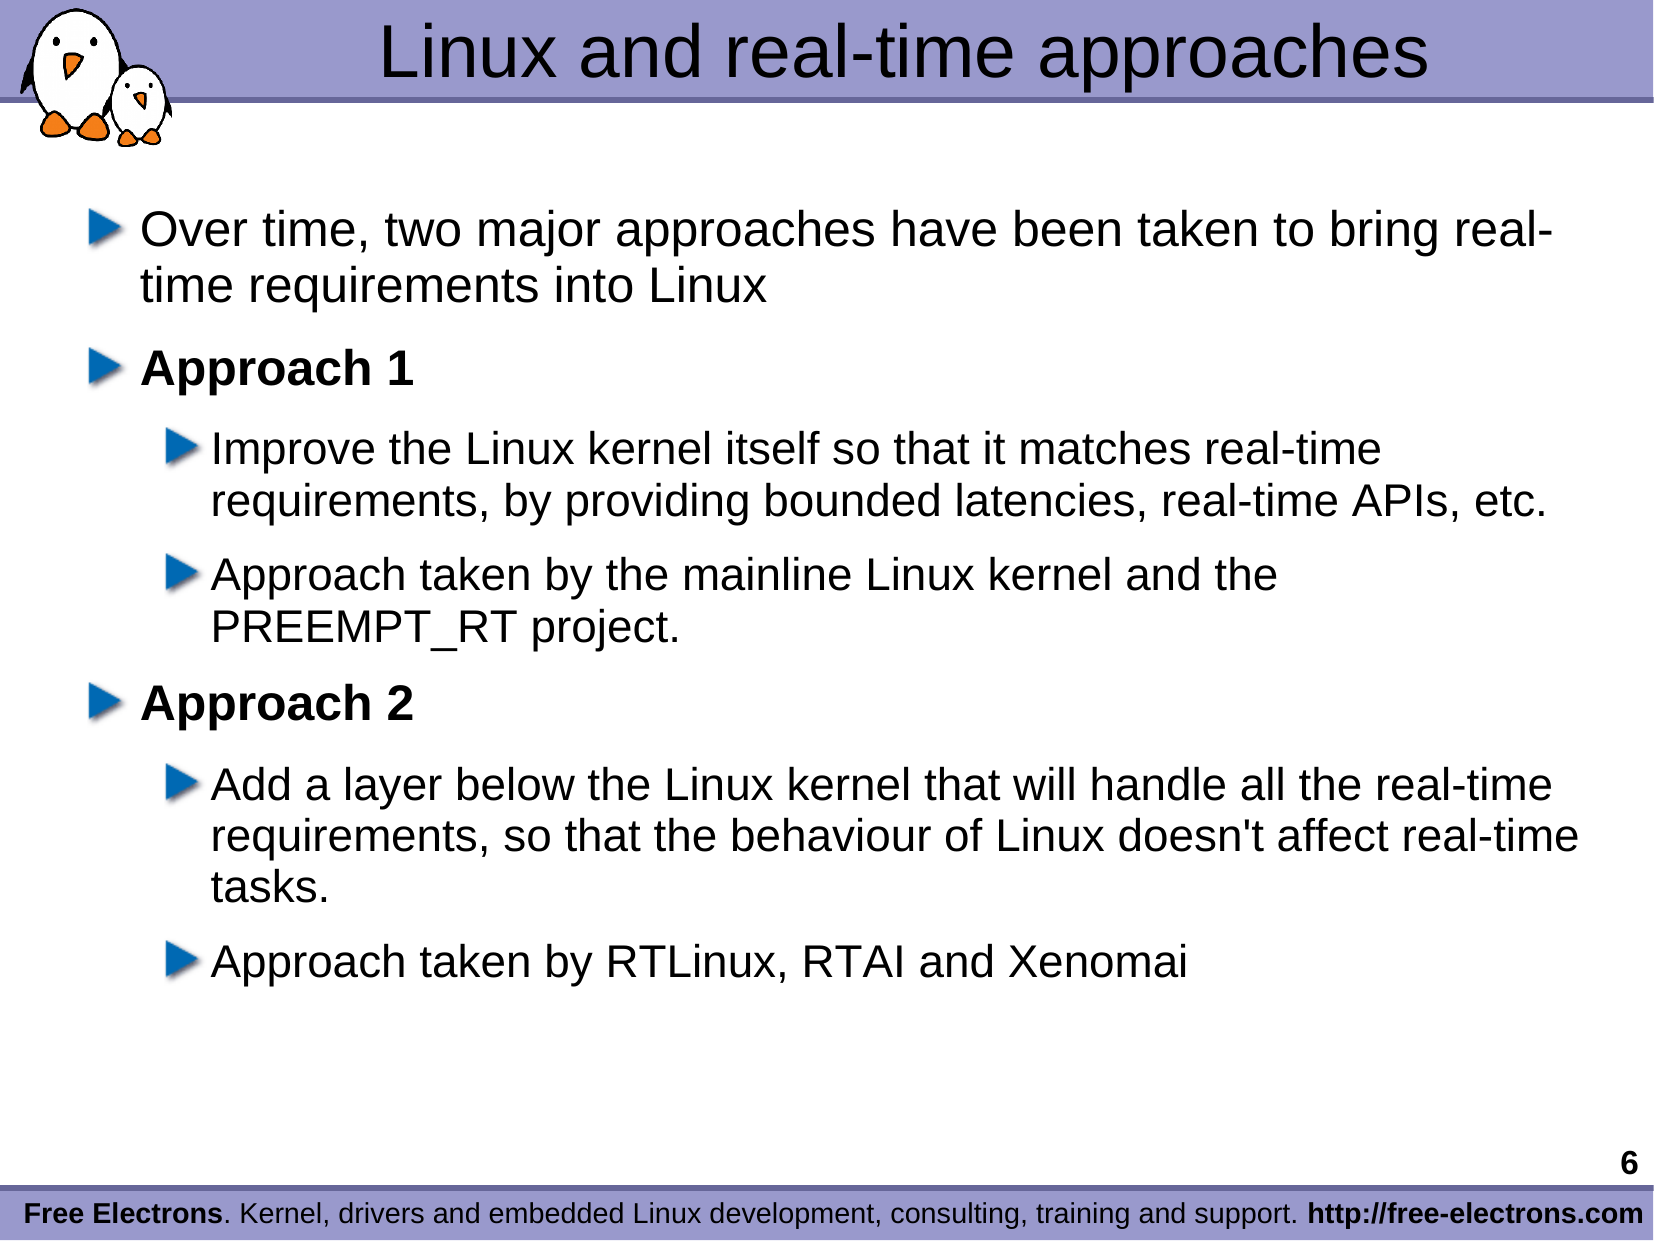

# Linux and real-time approaches
Over time, two major approaches have been taken to bring real-time requirements into Linux
Approach 1
Improve the Linux kernel itself so that it matches real-time requirements, by providing bounded latencies, real-time APIs, etc.
Approach taken by the mainline Linux kernel and the PREEMPT_RT project.
Approach 2
Add a layer below the Linux kernel that will handle all the real-time requirements, so that the behaviour of Linux doesn't affect real-time tasks.
Approach taken by RTLinux, RTAI and Xenomai